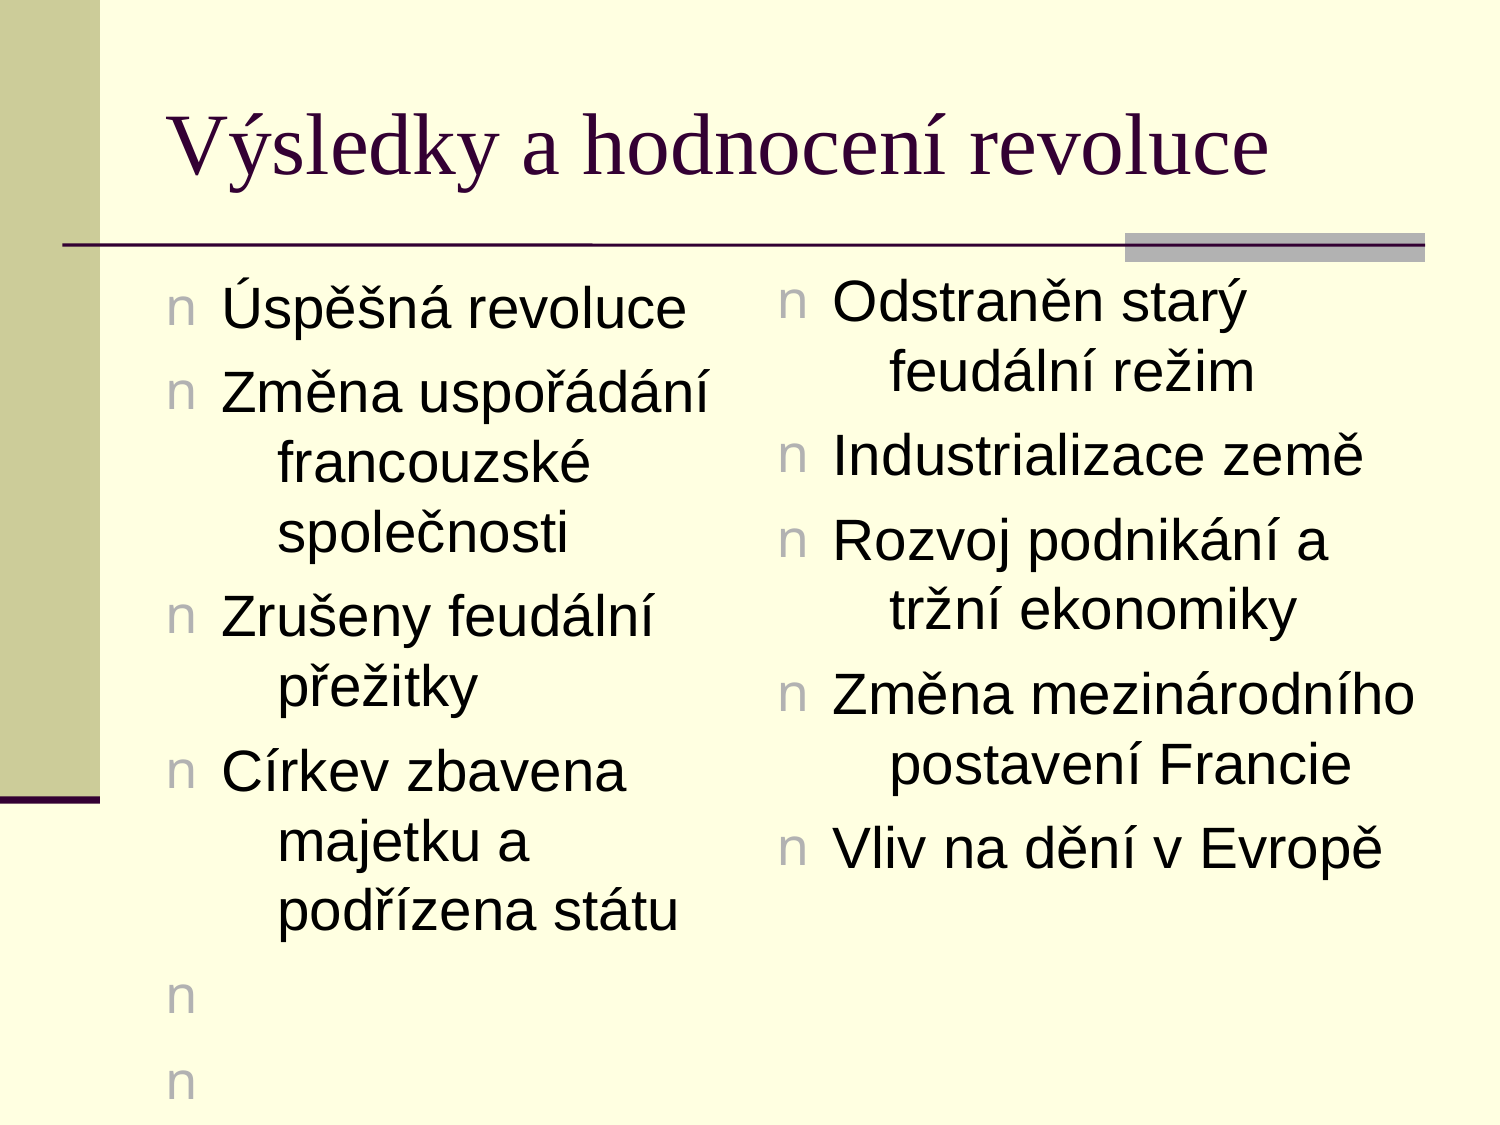

# Výsledky a hodnocení revoluce
Odstraněn starý feudální režim
Industrializace země
Rozvoj podnikání a tržní ekonomiky
Změna mezinárodního postavení Francie
Vliv na dění v Evropě
Úspěšná revoluce
Změna uspořádání francouzské společnosti
Zrušeny feudální přežitky
Církev zbavena majetku a podřízena státu